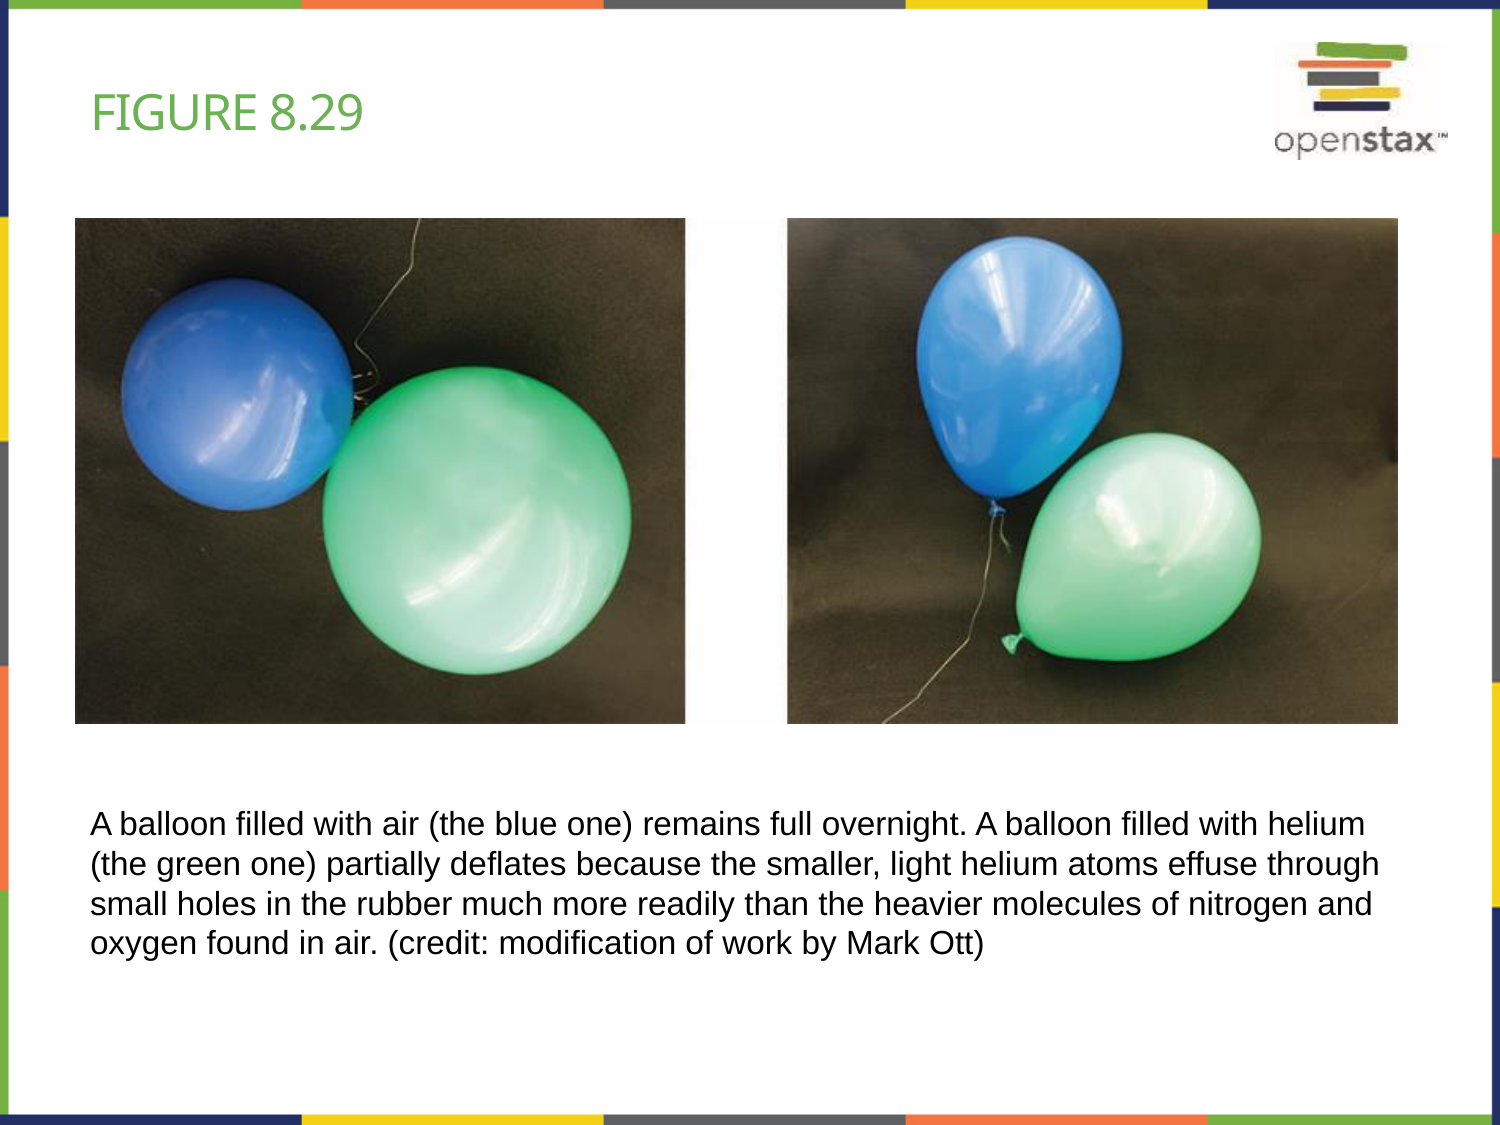

# Figure 8.29
A balloon filled with air (the blue one) remains full overnight. A balloon filled with helium (the green one) partially deflates because the smaller, light helium atoms effuse through small holes in the rubber much more readily than the heavier molecules of nitrogen and oxygen found in air. (credit: modification of work by Mark Ott)